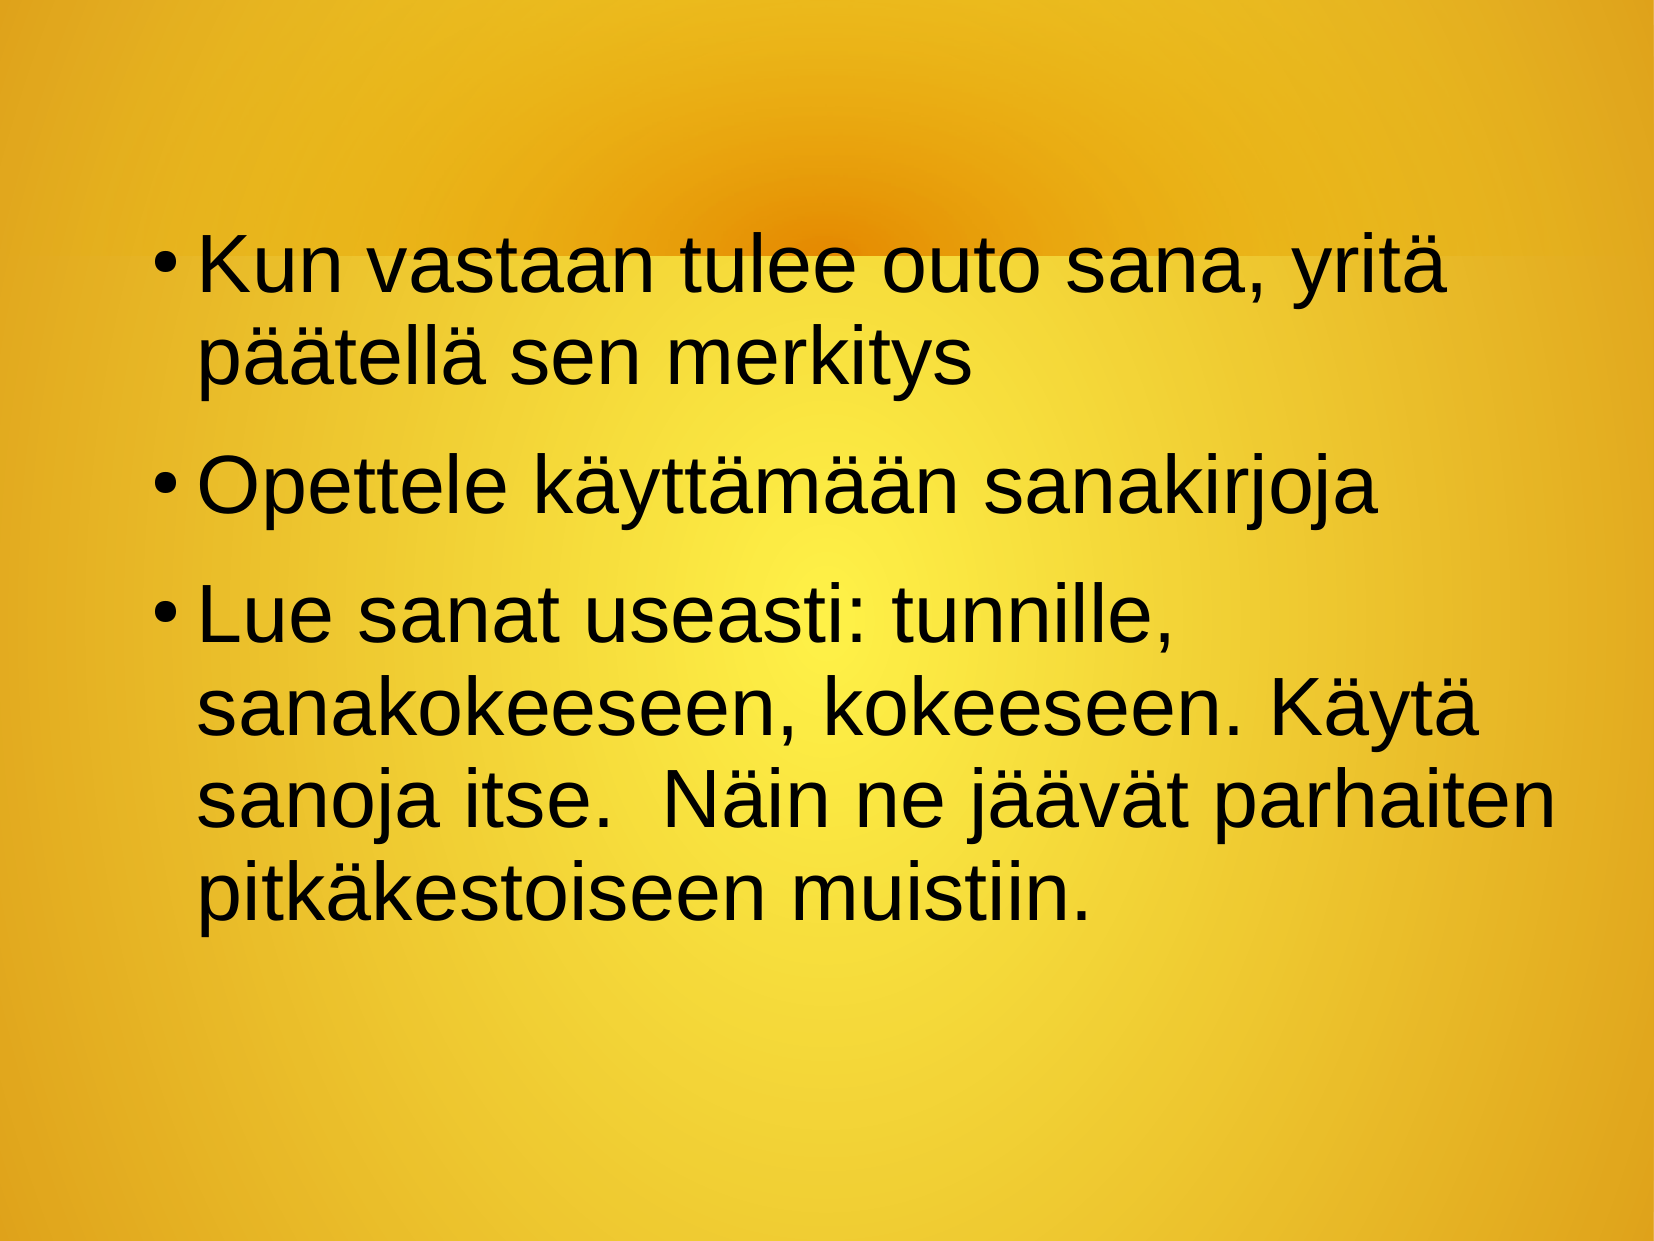

# Kun vastaan tulee outo sana, yritä päätellä sen merkitys
Opettele käyttämään sanakirjoja
Lue sanat useasti: tunnille, sanakokeeseen, kokeeseen. Käytä sanoja itse. Näin ne jäävät parhaiten pitkäkestoiseen muistiin.